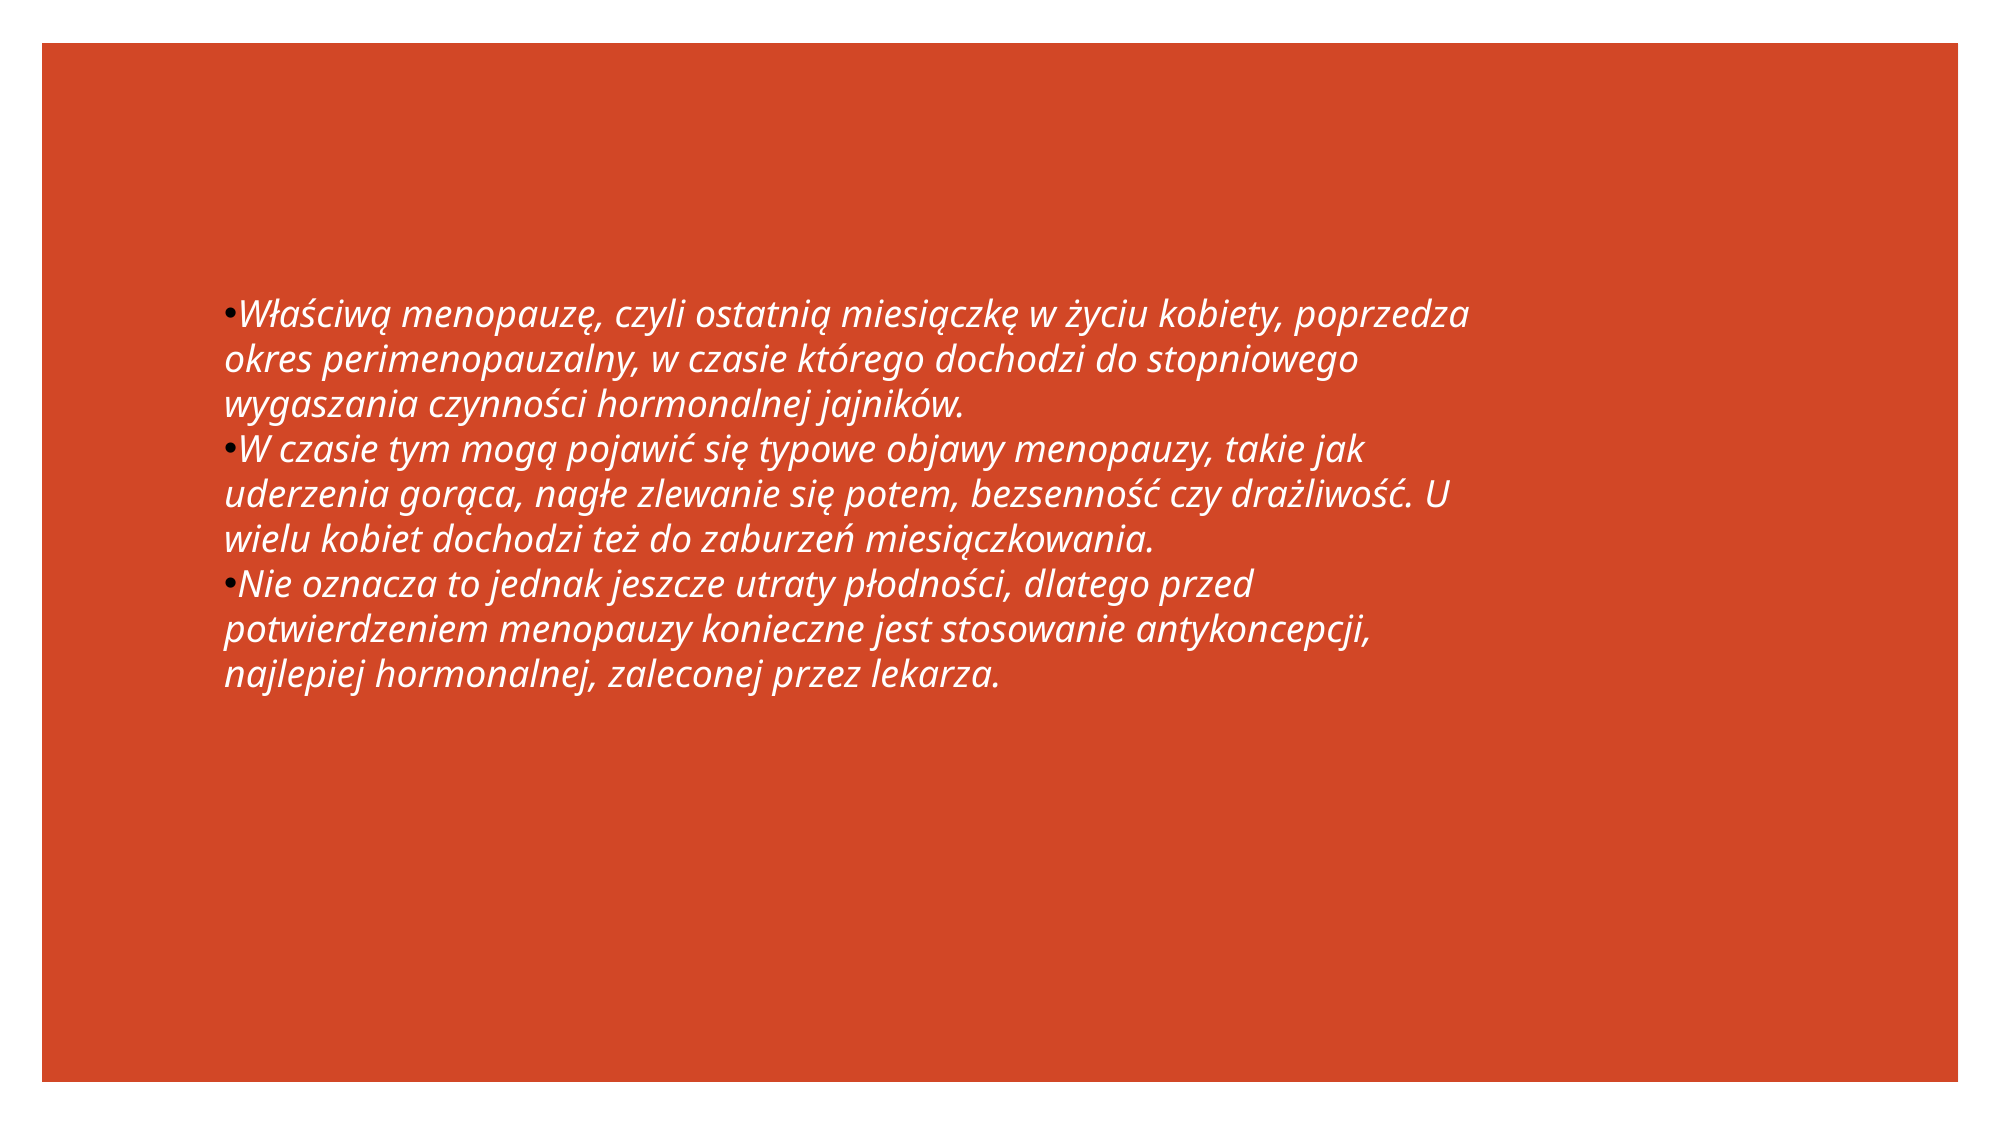

Właściwą menopauzę, czyli ostatnią miesiączkę w życiu kobiety, poprzedza okres perimenopauzalny, w czasie którego dochodzi do stopniowego wygaszania czynności hormonalnej jajników.
W czasie tym mogą pojawić się typowe objawy menopauzy, takie jak uderzenia gorąca, nagłe zlewanie się potem, bezsenność czy drażliwość. U wielu kobiet dochodzi też do zaburzeń miesiączkowania.
Nie oznacza to jednak jeszcze utraty płodności, dlatego przed potwierdzeniem menopauzy konieczne jest stosowanie antykoncepcji, najlepiej hormonalnej, zaleconej przez lekarza.